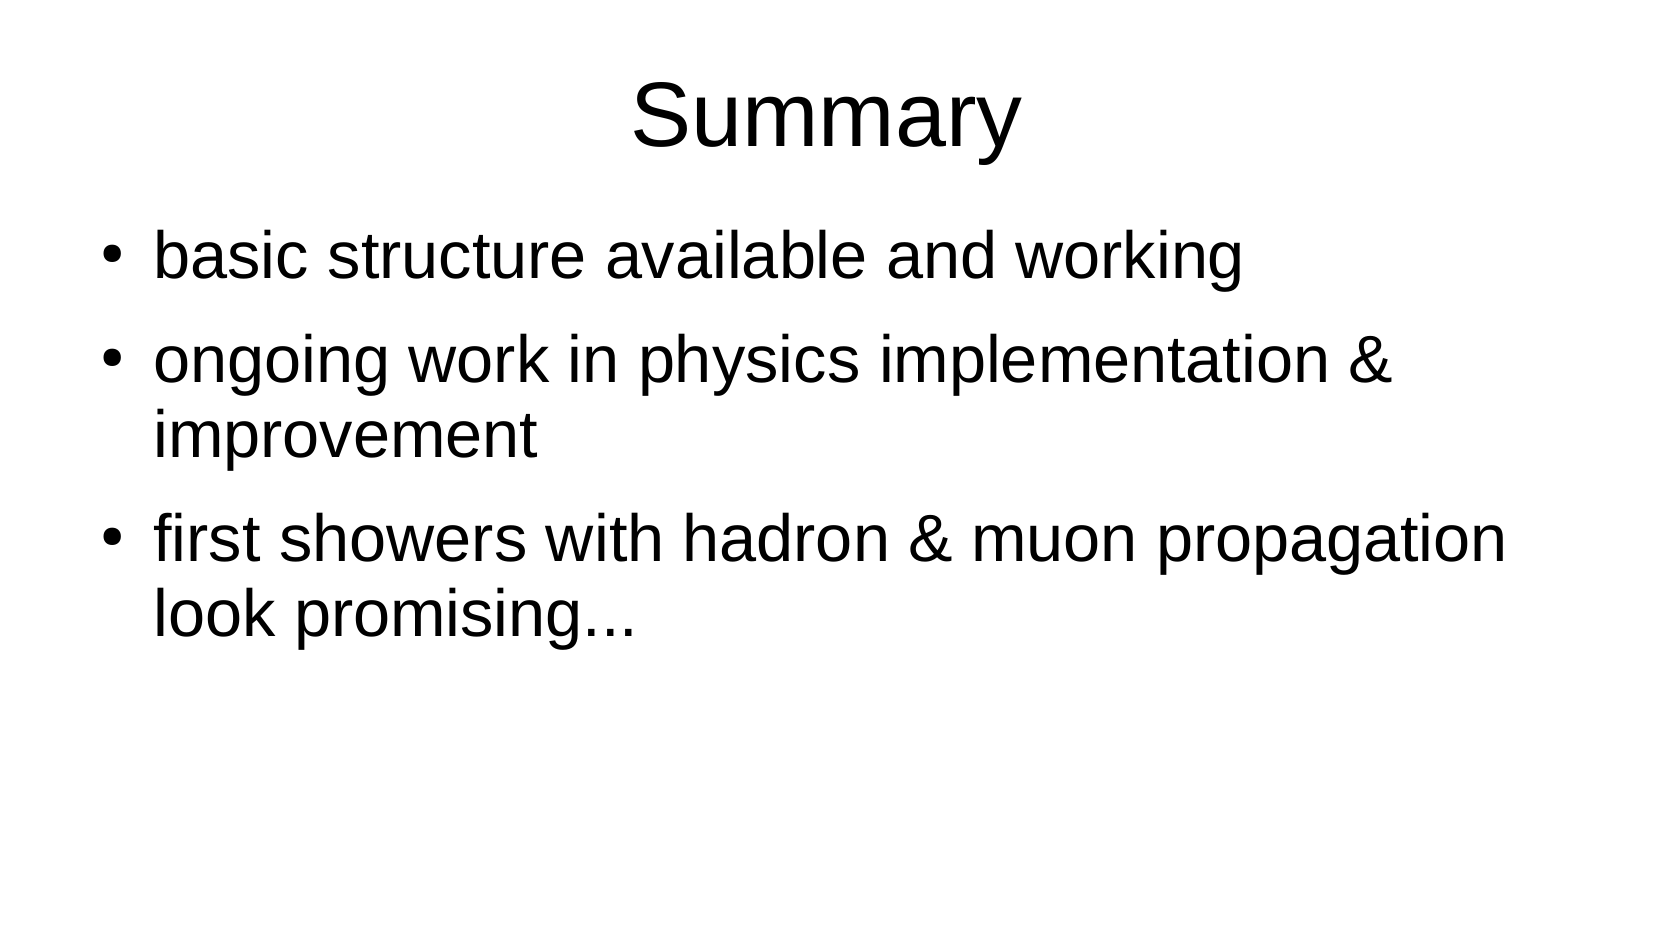

# Summary
basic structure available and working
ongoing work in physics implementation & improvement
first showers with hadron & muon propagation look promising...